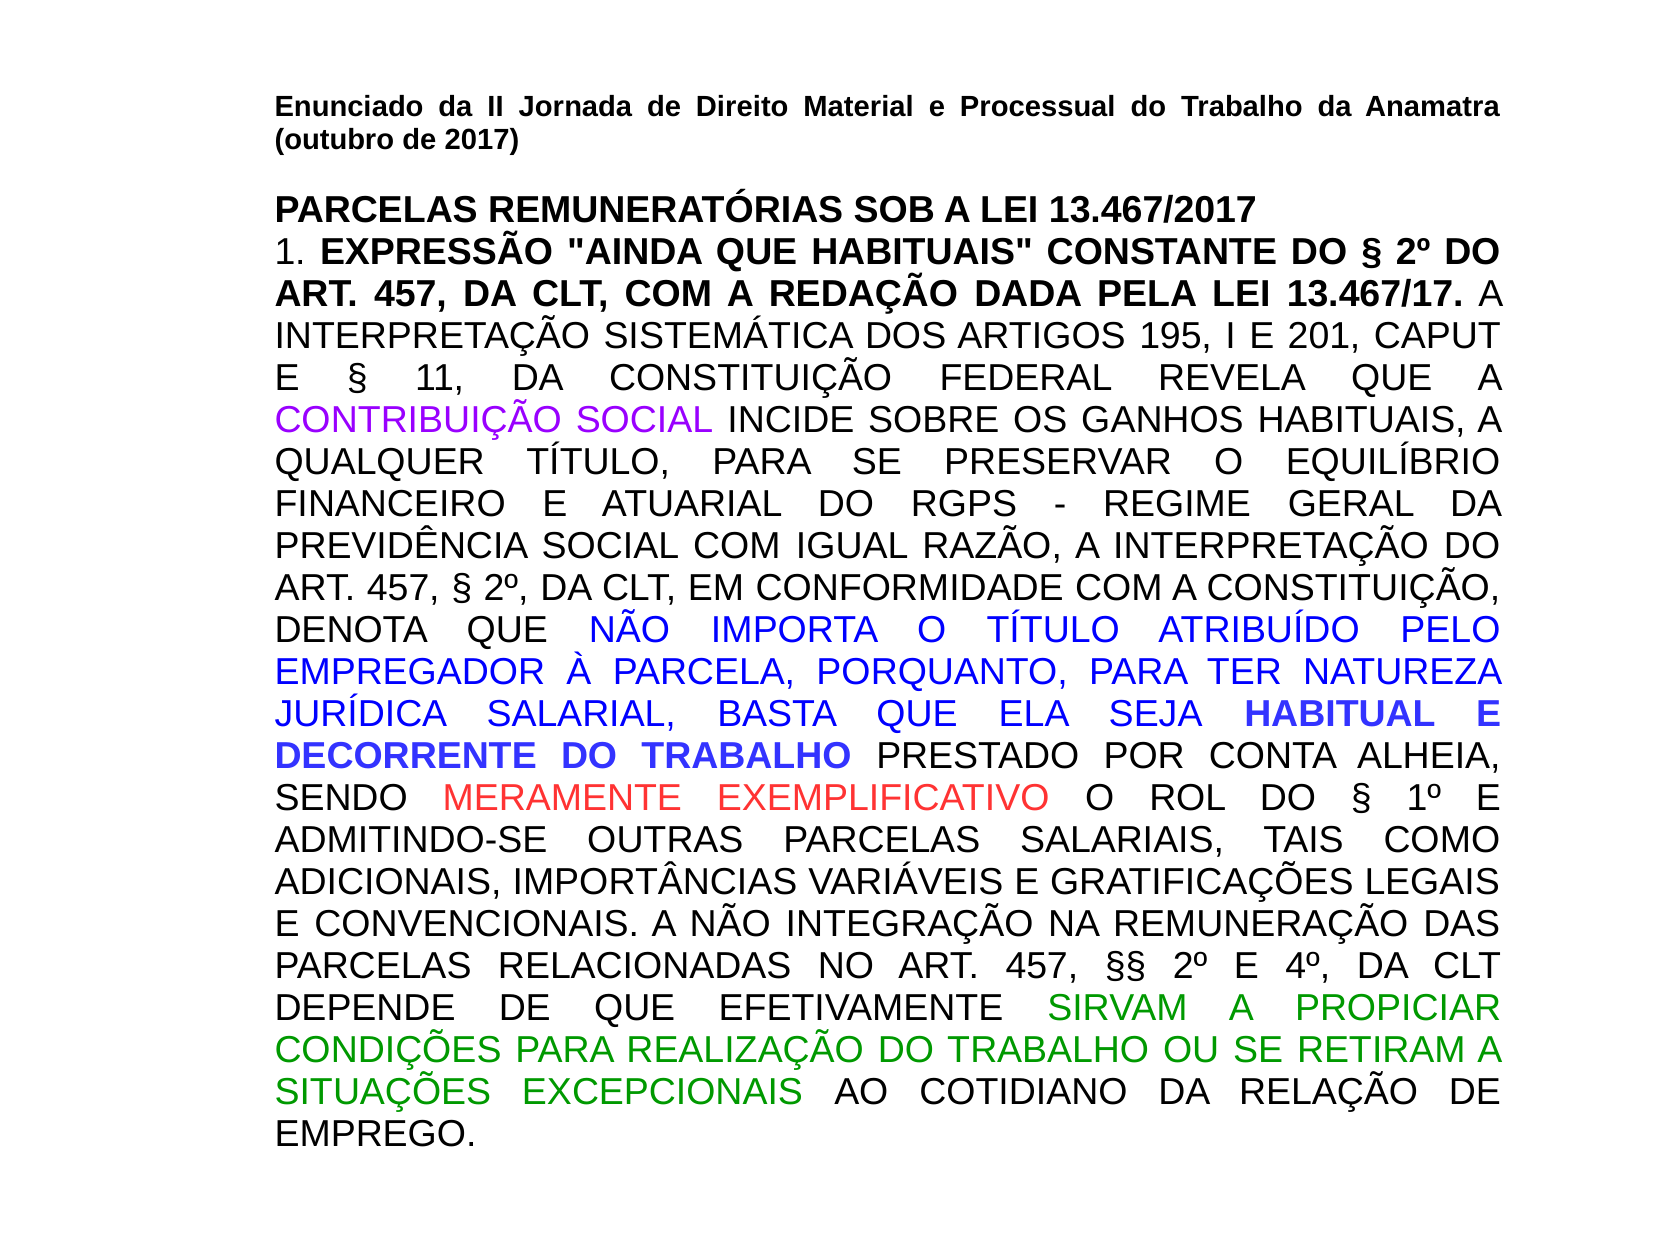

Enunciado da II Jornada de Direito Material e Processual do Trabalho da Anamatra (outubro de 2017)
PARCELAS REMUNERATÓRIAS SOB A LEI 13.467/2017
1. EXPRESSÃO "AINDA QUE HABITUAIS" CONSTANTE DO § 2º DO ART. 457, DA CLT, COM A REDAÇÃO DADA PELA LEI 13.467/17. A INTERPRETAÇÃO SISTEMÁTICA DOS ARTIGOS 195, I E 201, CAPUT E § 11, DA CONSTITUIÇÃO FEDERAL REVELA QUE A CONTRIBUIÇÃO SOCIAL INCIDE SOBRE OS GANHOS HABITUAIS, A QUALQUER TÍTULO, PARA SE PRESERVAR O EQUILÍBRIO FINANCEIRO E ATUARIAL DO RGPS - REGIME GERAL DA PREVIDÊNCIA SOCIAL COM IGUAL RAZÃO, A INTERPRETAÇÃO DO ART. 457, § 2º, DA CLT, EM CONFORMIDADE COM A CONSTITUIÇÃO, DENOTA QUE NÃO IMPORTA O TÍTULO ATRIBUÍDO PELO EMPREGADOR À PARCELA, PORQUANTO, PARA TER NATUREZA JURÍDICA SALARIAL, BASTA QUE ELA SEJA HABITUAL E DECORRENTE DO TRABALHO PRESTADO POR CONTA ALHEIA, SENDO MERAMENTE EXEMPLIFICATIVO O ROL DO § 1º E ADMITINDO-SE OUTRAS PARCELAS SALARIAIS, TAIS COMO ADICIONAIS, IMPORTÂNCIAS VARIÁVEIS E GRATIFICAÇÕES LEGAIS E CONVENCIONAIS. A NÃO INTEGRAÇÃO NA REMUNERAÇÃO DAS PARCELAS RELACIONADAS NO ART. 457, §§ 2º E 4º, DA CLT DEPENDE DE QUE EFETIVAMENTE SIRVAM A PROPICIAR CONDIÇÕES PARA REALIZAÇÃO DO TRABALHO OU SE RETIRAM A SITUAÇÕES EXCEPCIONAIS AO COTIDIANO DA RELAÇÃO DE EMPREGO.